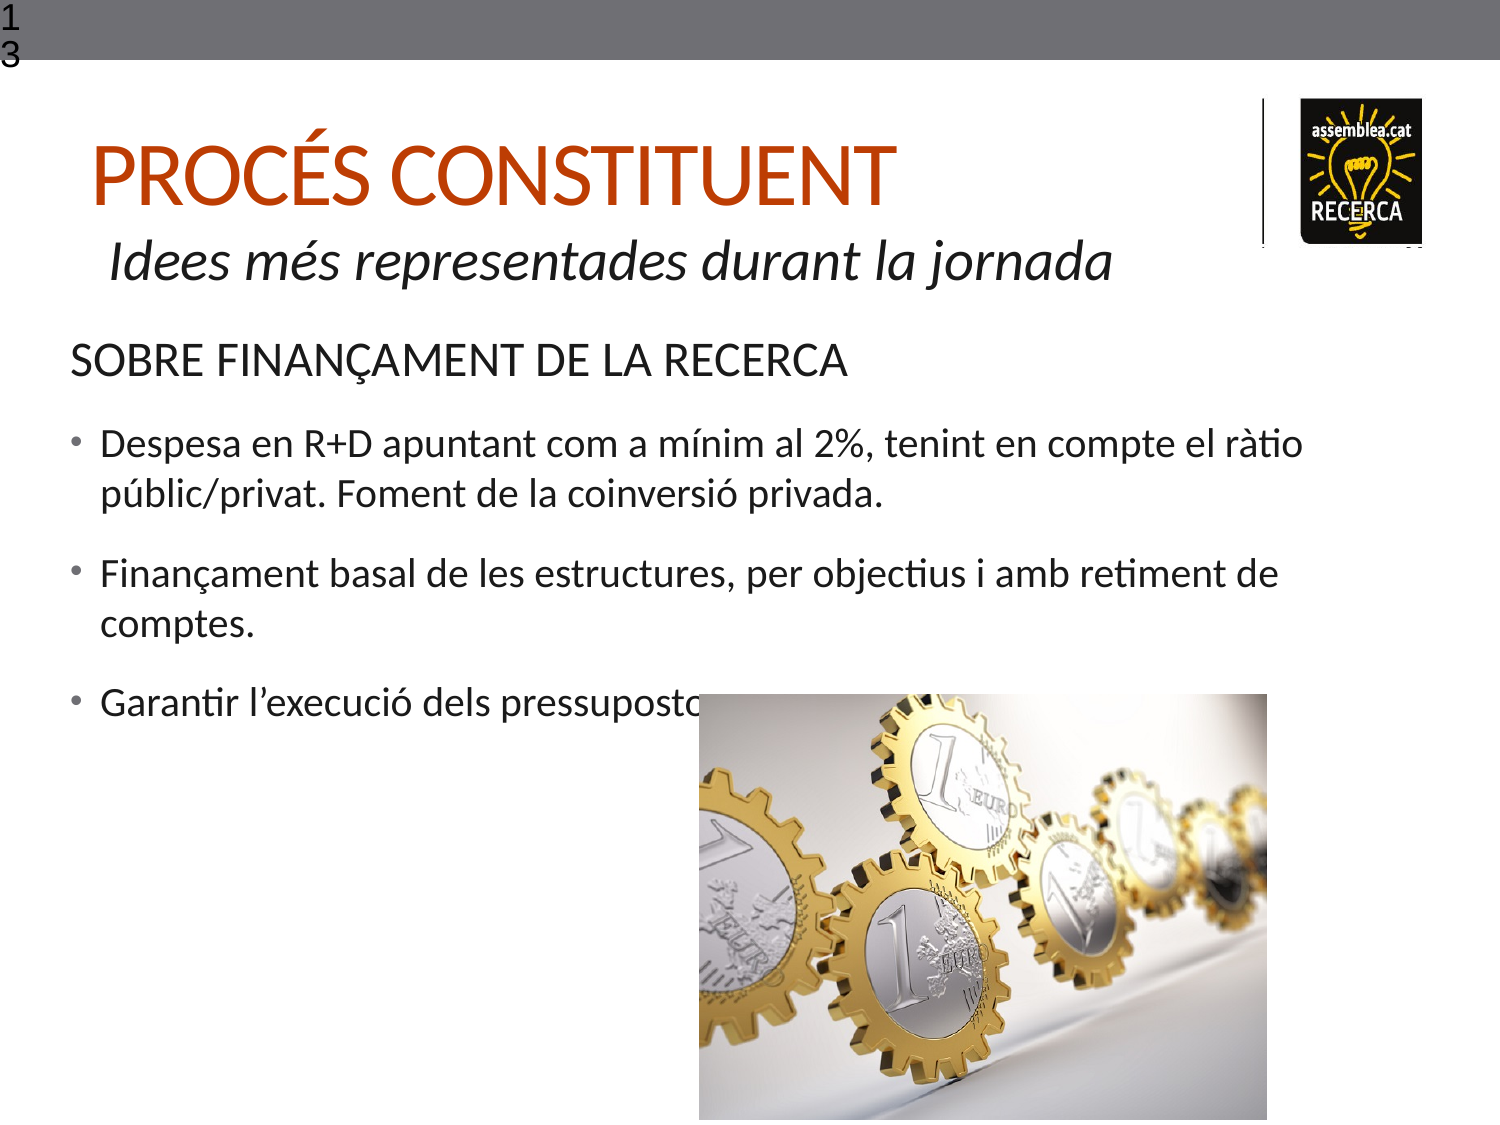

# PROCÉS CONSTITUENT
Idees més representades durant la jornada
SOBRE FINANÇAMENT DE LA RECERCA
Despesa en R+D apuntant com a mínim al 2%, tenint en compte el ràtio públic/privat. Foment de la coinversió privada.
Finançament basal de les estructures, per objectius i amb retiment de comptes.
Garantir l’execució dels pressupostos.